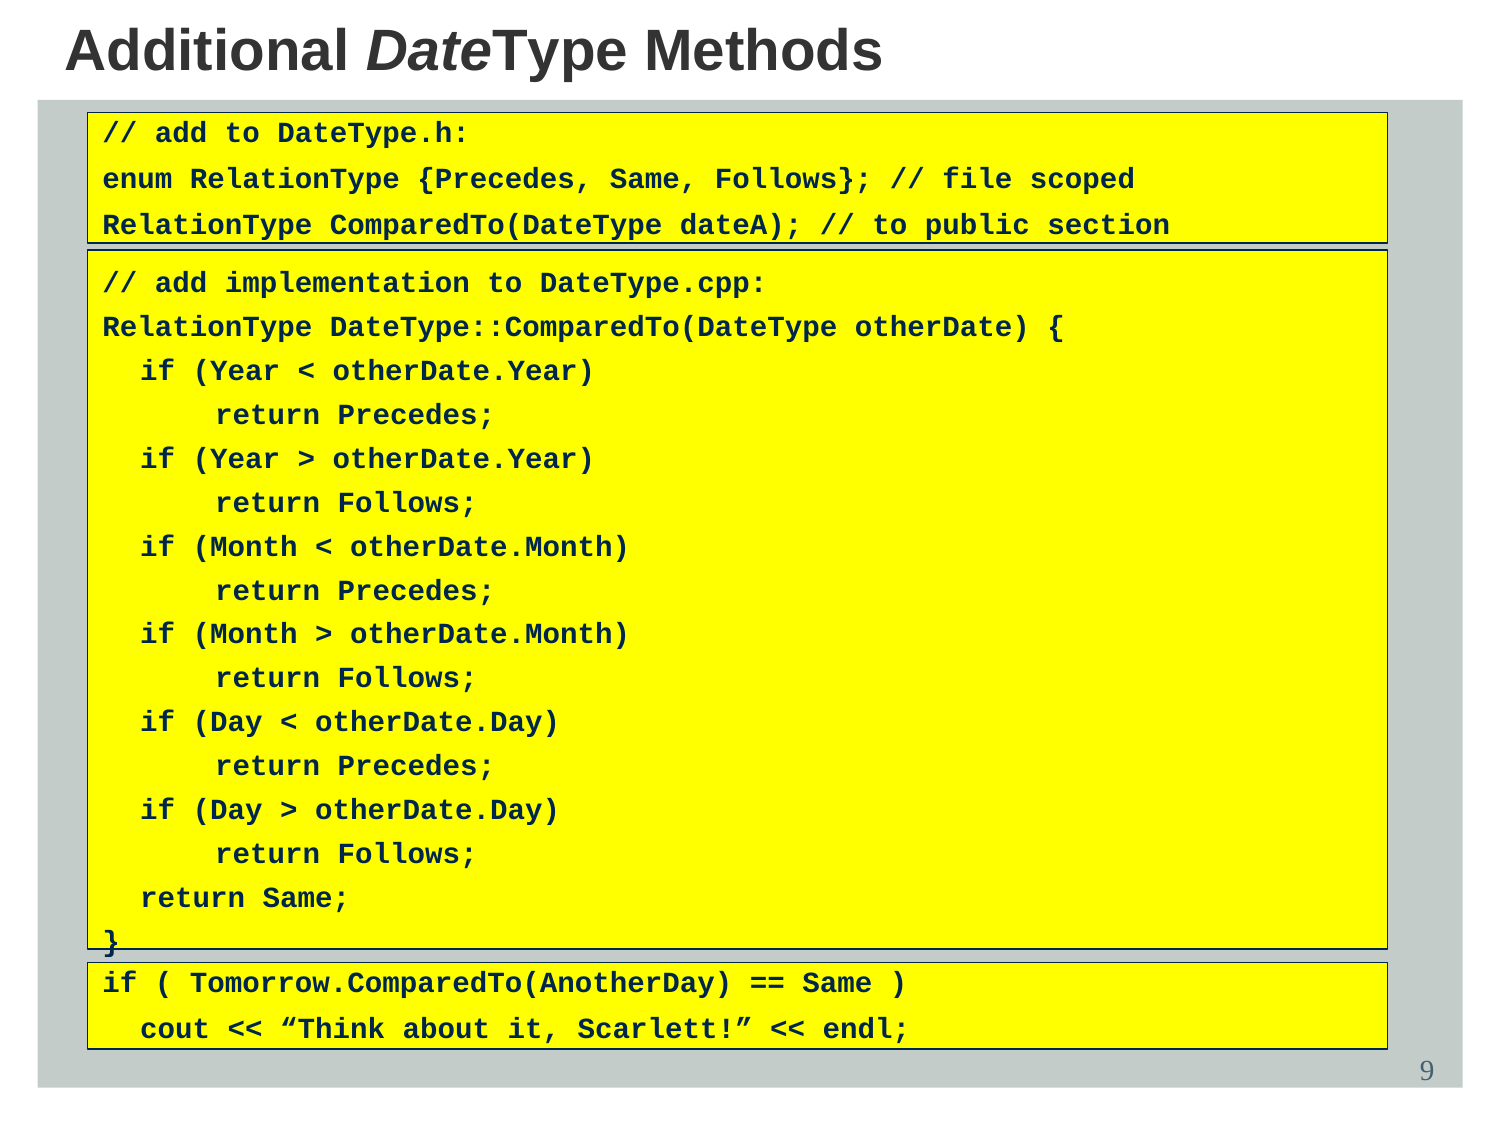

# Additional DateType Methods
// add to DateType.h:
enum RelationType {Precedes, Same, Follows}; // file scoped
RelationType ComparedTo(DateType dateA); // to public section
// add implementation to DateType.cpp:
RelationType DateType::ComparedTo(DateType otherDate) {
	if (Year < otherDate.Year)
		return Precedes;
	if (Year > otherDate.Year)
		return Follows;
	if (Month < otherDate.Month)
		return Precedes;
	if (Month > otherDate.Month)
		return Follows;
	if (Day < otherDate.Day)
		return Precedes;
	if (Day > otherDate.Day)
		return Follows;
	return Same;
}
if ( Tomorrow.ComparedTo(AnotherDay) == Same )
	cout << “Think about it, Scarlett!” << endl;